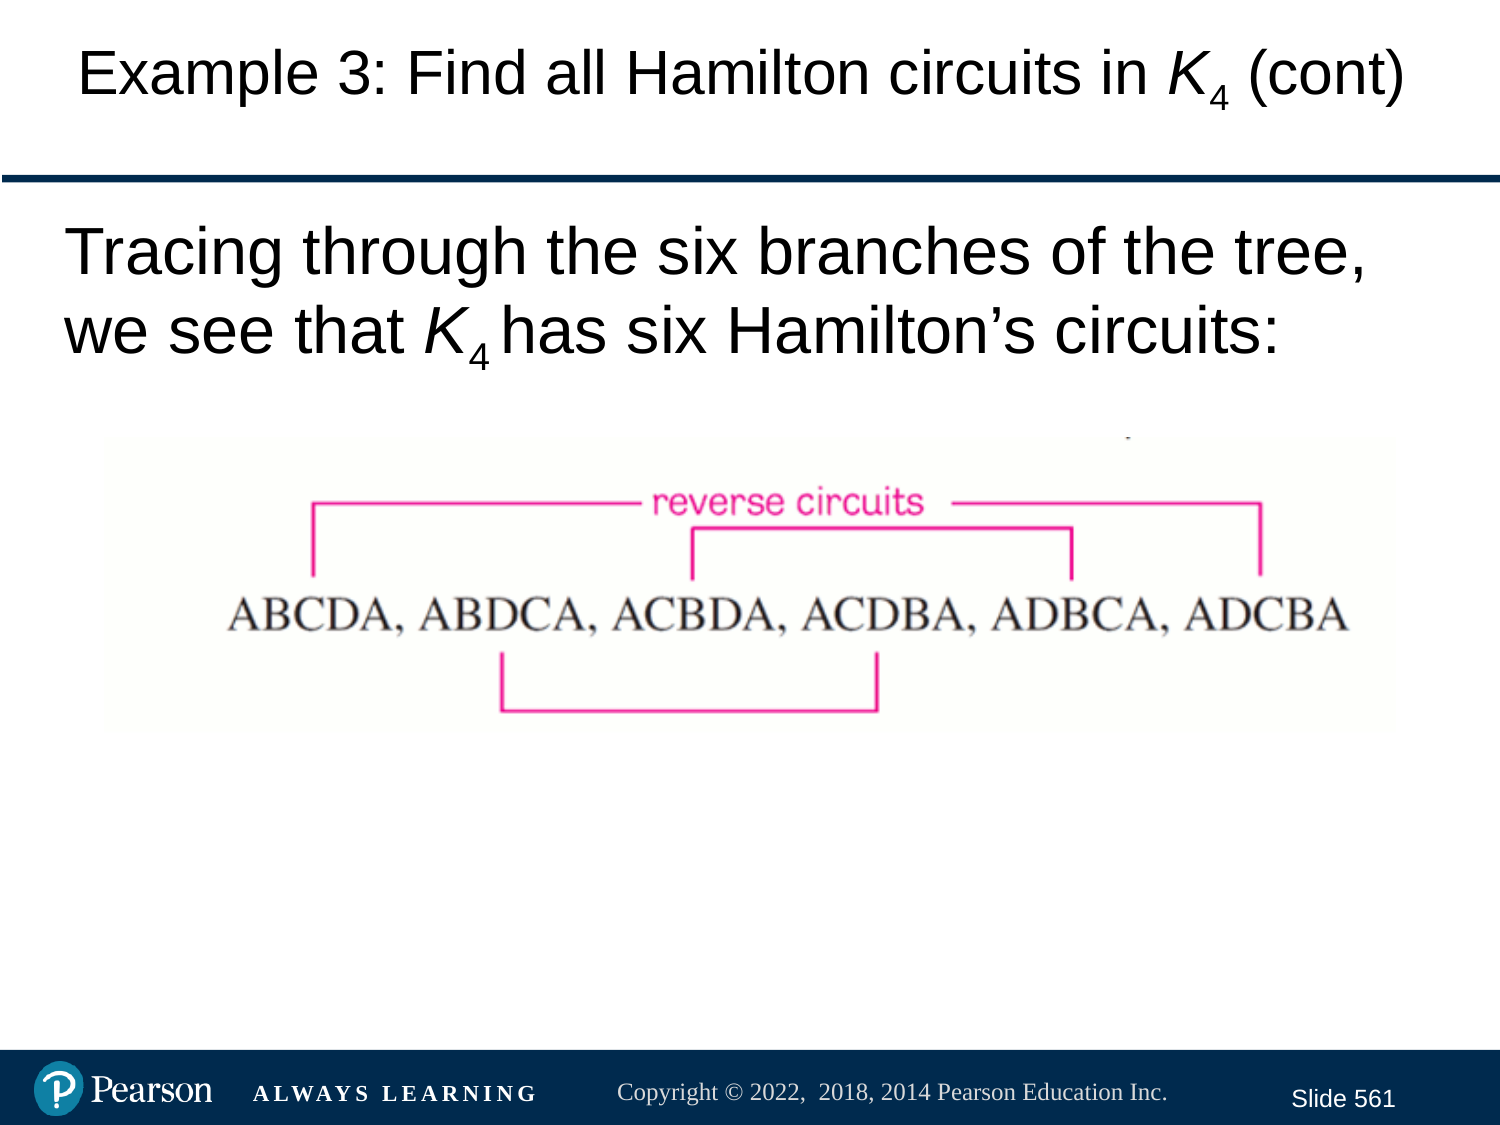

Example 3: Find all Hamilton circuits in K4 (cont)
# Tracing through the six branches of the tree, we see that K4 has six Hamilton’s circuits: